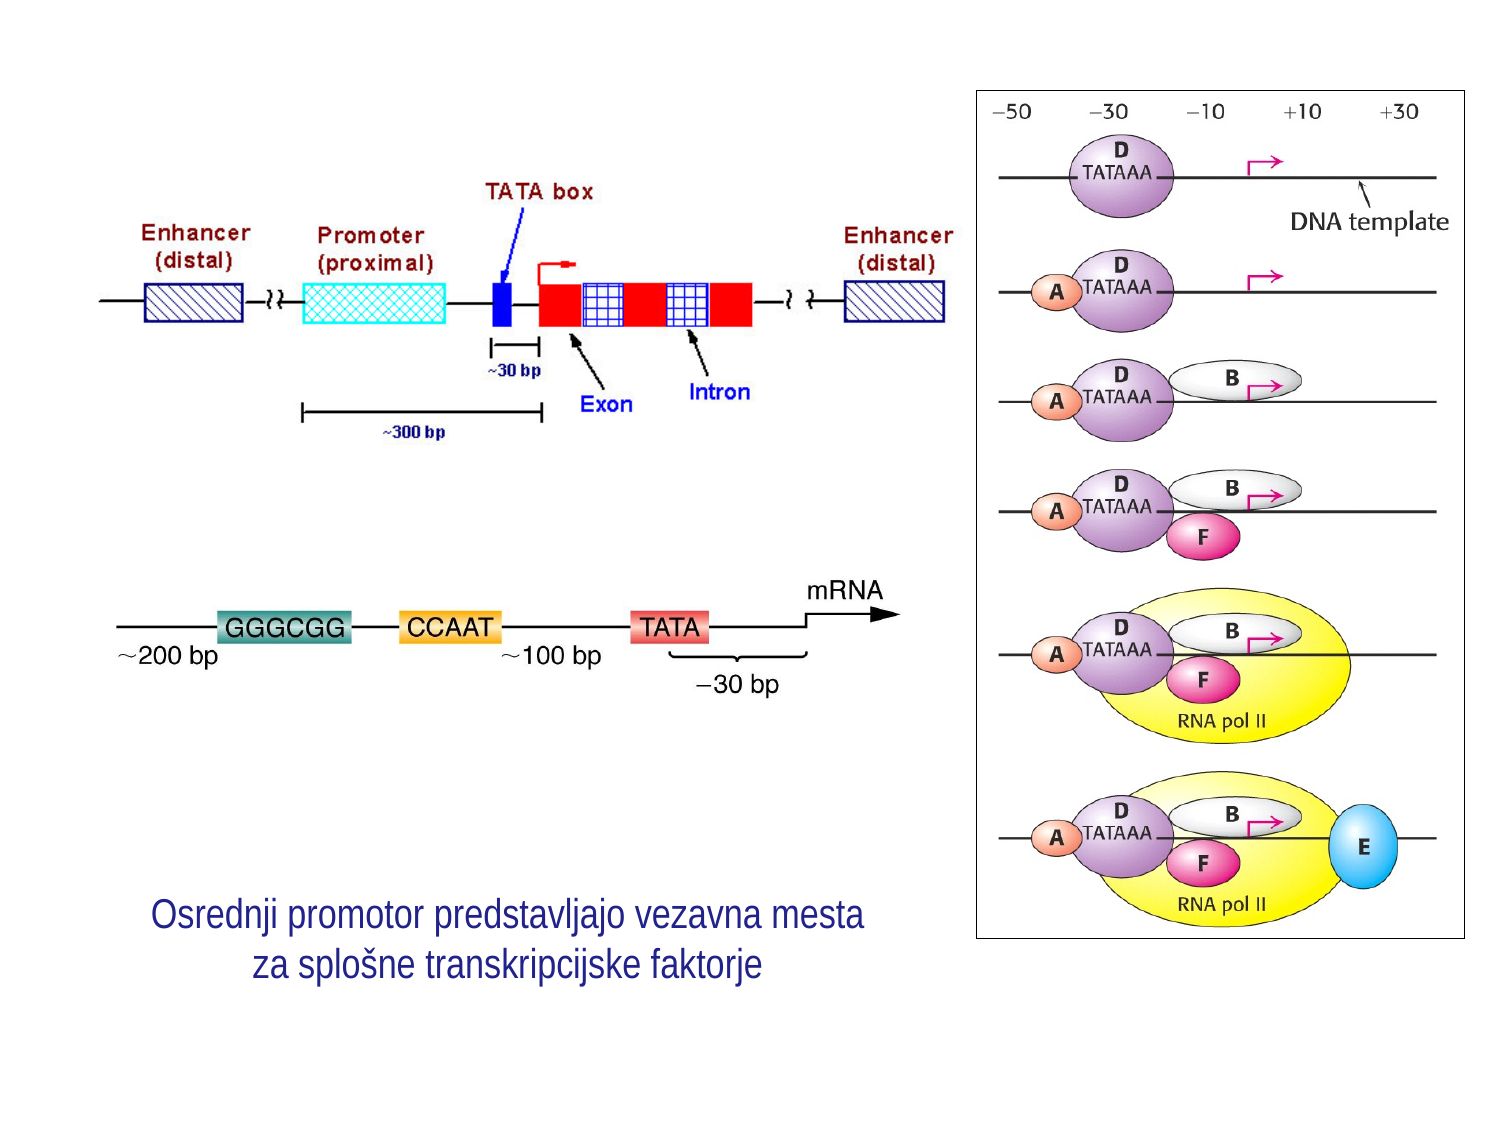

Osrednji promotor predstavljajo vezavna mesta za splošne transkripcijske faktorje